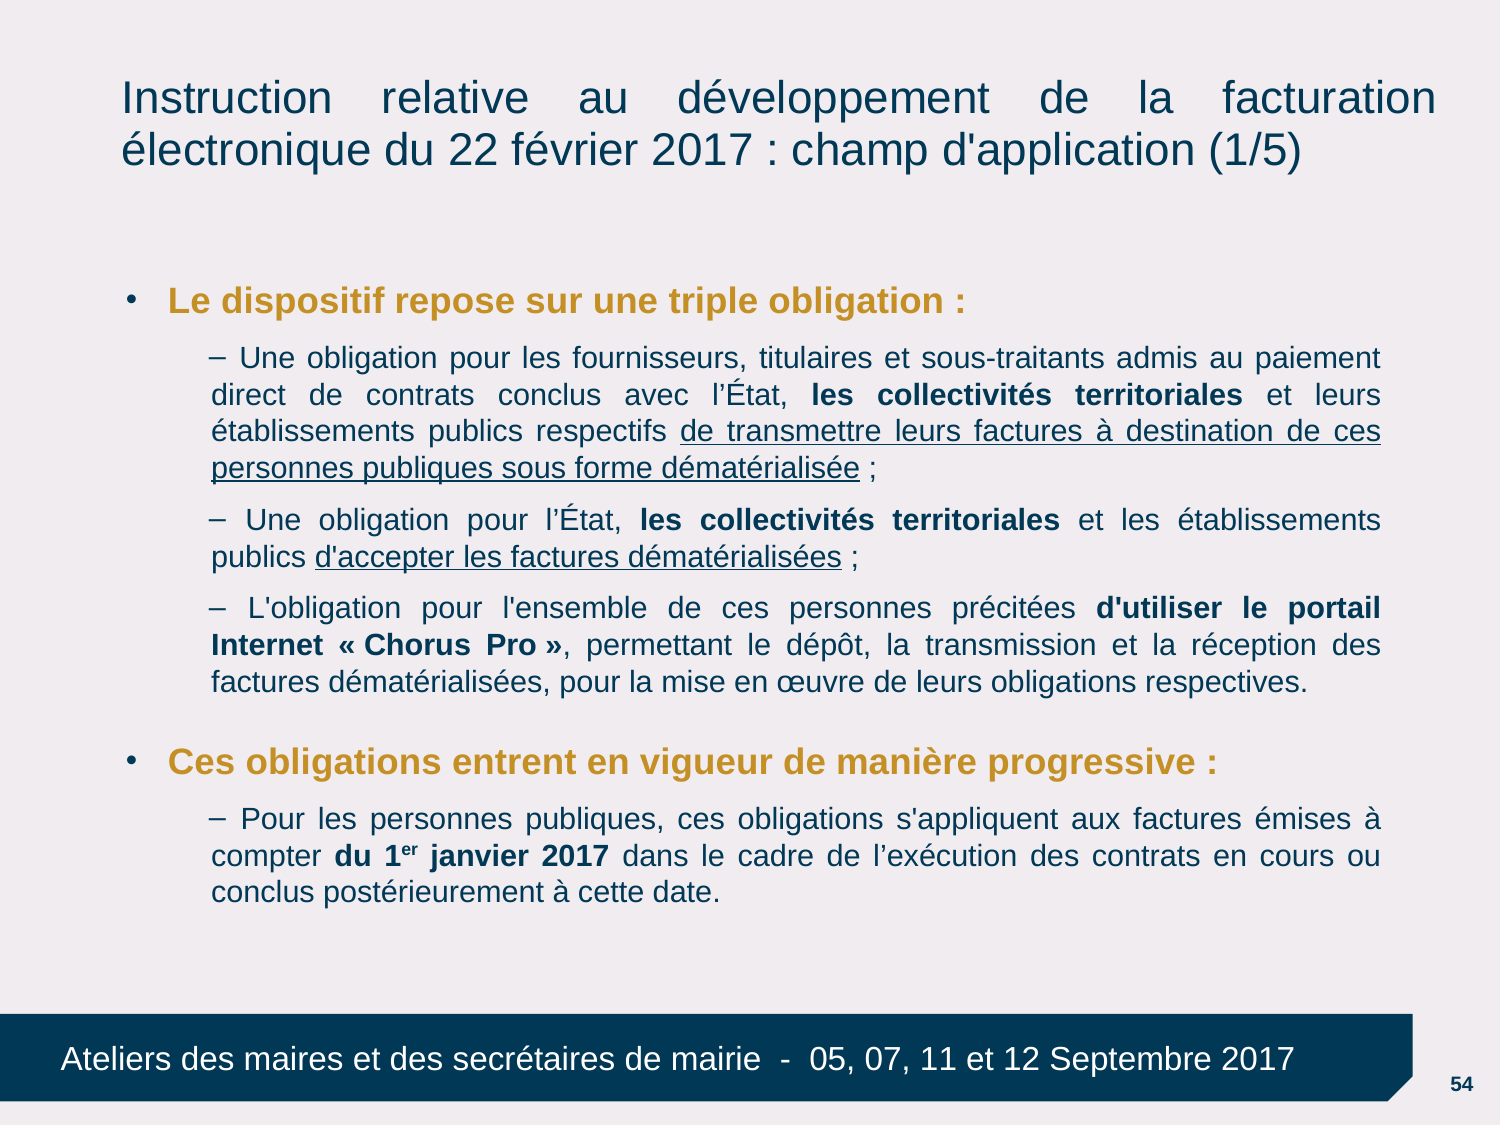

# Instruction relative au développement de la facturation électronique du 22 février 2017 : champ d'application (1/5)
Le dispositif repose sur une triple obligation :
 Une obligation pour les fournisseurs, titulaires et sous-traitants admis au paiement direct de contrats conclus avec l’État, les collectivités territoriales et leurs établissements publics respectifs de transmettre leurs factures à destination de ces personnes publiques sous forme dématérialisée ;
 Une obligation pour l’État, les collectivités territoriales et les établissements publics d'accepter les factures dématérialisées ;
 L'obligation pour l'ensemble de ces personnes précitées d'utiliser le portail Internet « Chorus Pro », permettant le dépôt, la transmission et la réception des factures dématérialisées, pour la mise en œuvre de leurs obligations respectives.
Ces obligations entrent en vigueur de manière progressive :
 Pour les personnes publiques, ces obligations s'appliquent aux factures émises à compter du 1er janvier 2017 dans le cadre de l’exécution des contrats en cours ou conclus postérieurement à cette date.